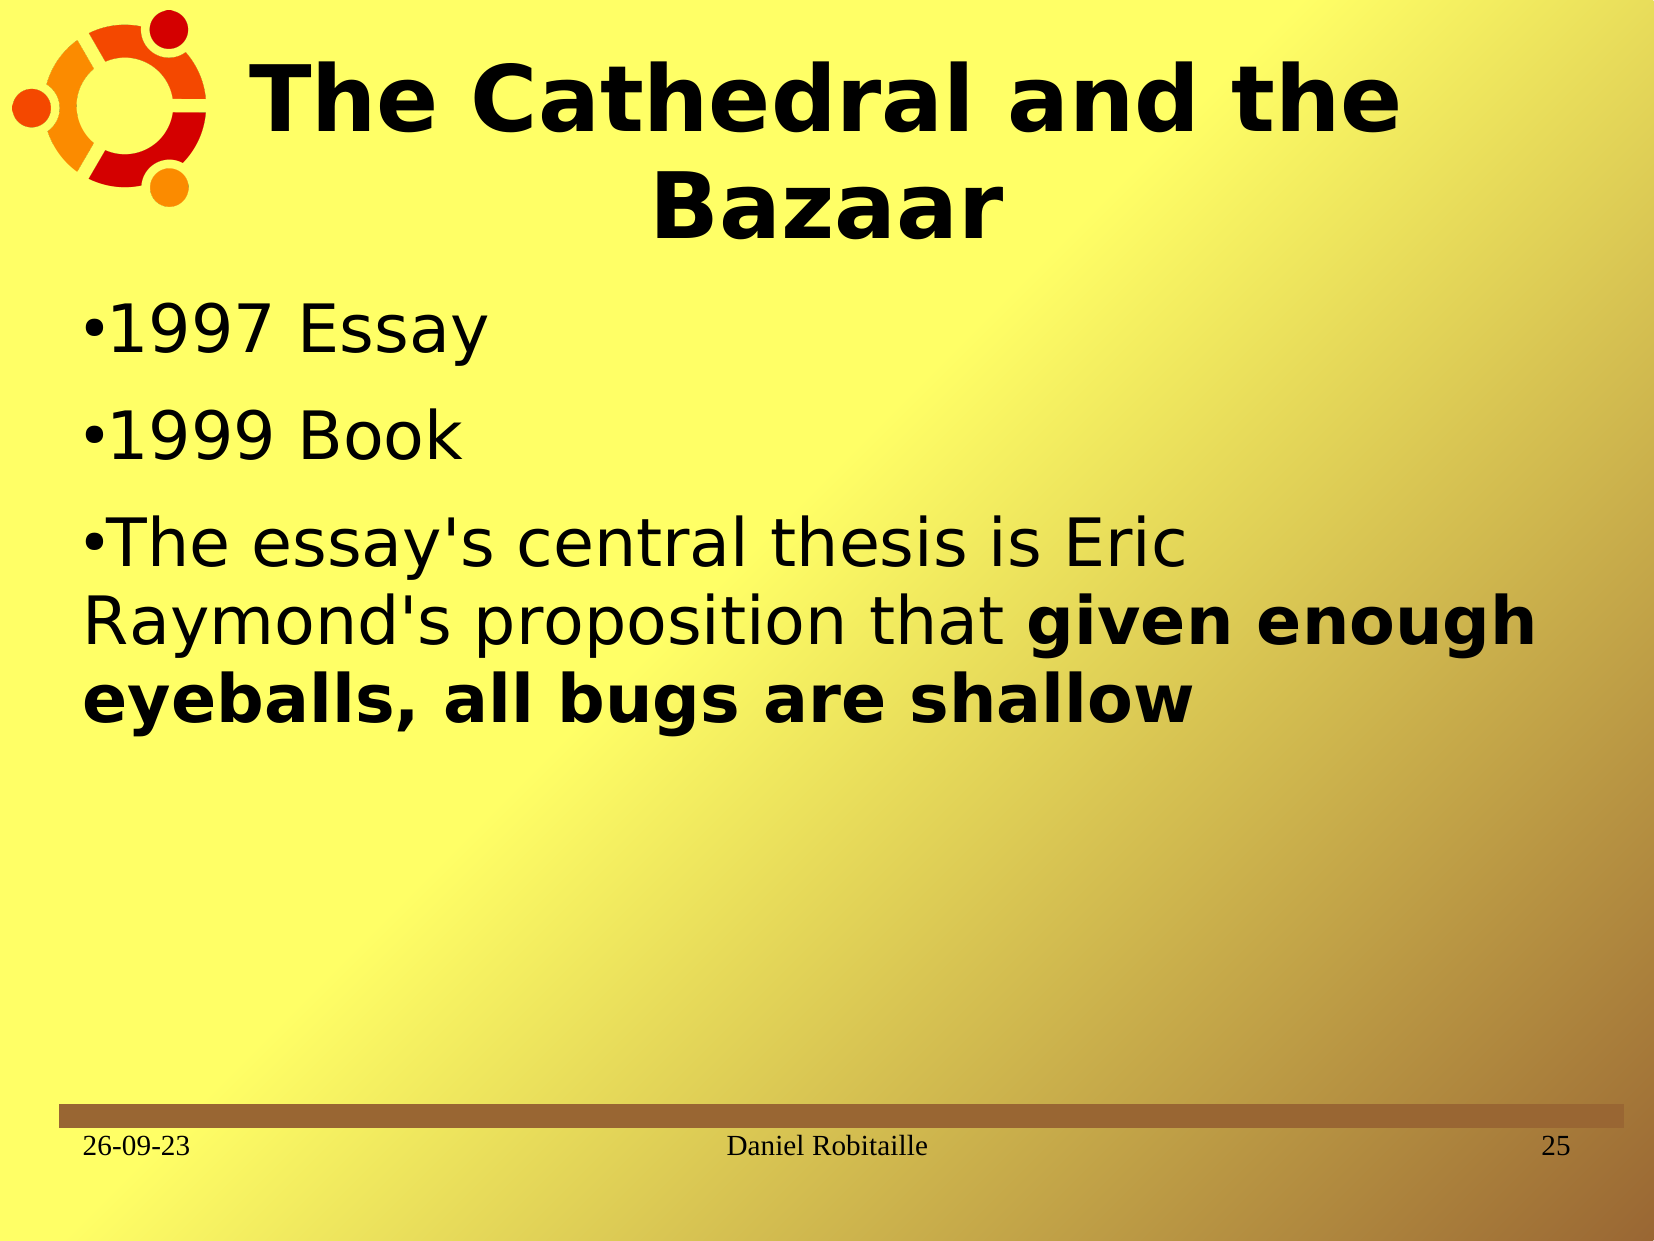

The Cathedral and the Bazaar
# 1997 Essay
1999 Book
The essay's central thesis is Eric Raymond's proposition that given enough eyeballs, all bugs are shallow
Daniel Robitaille
25